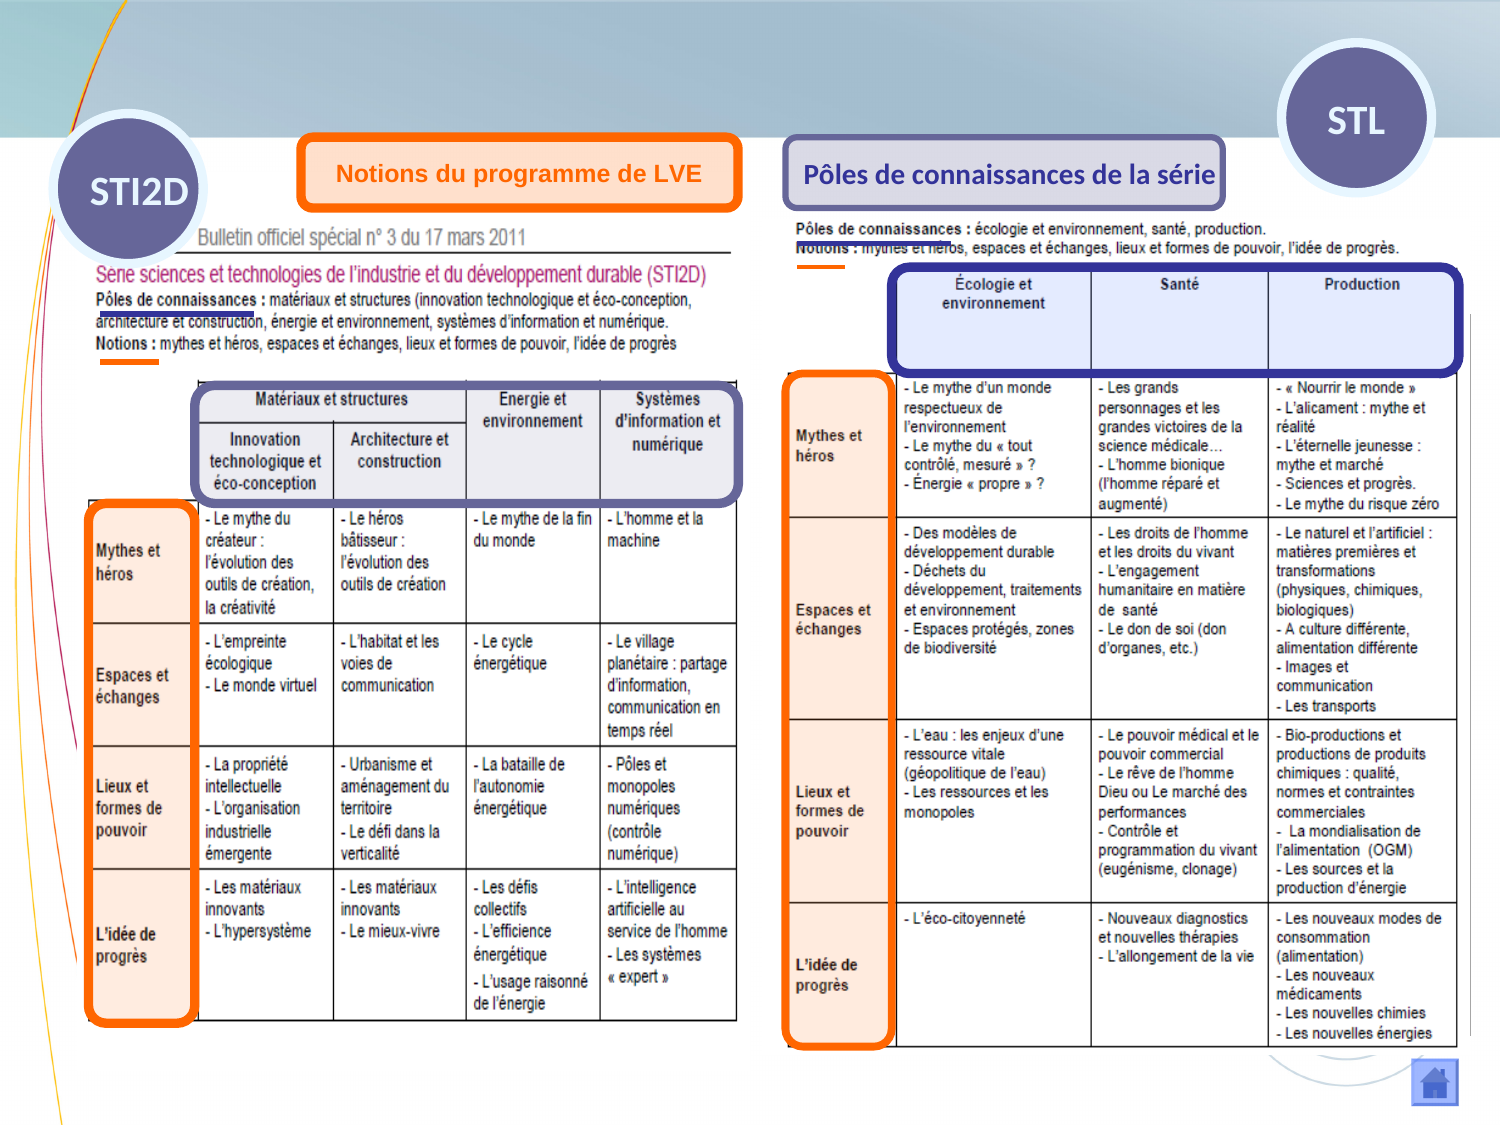

#
STL
STI2D
Notions du programme de LVE
Pôles de connaissances de la série